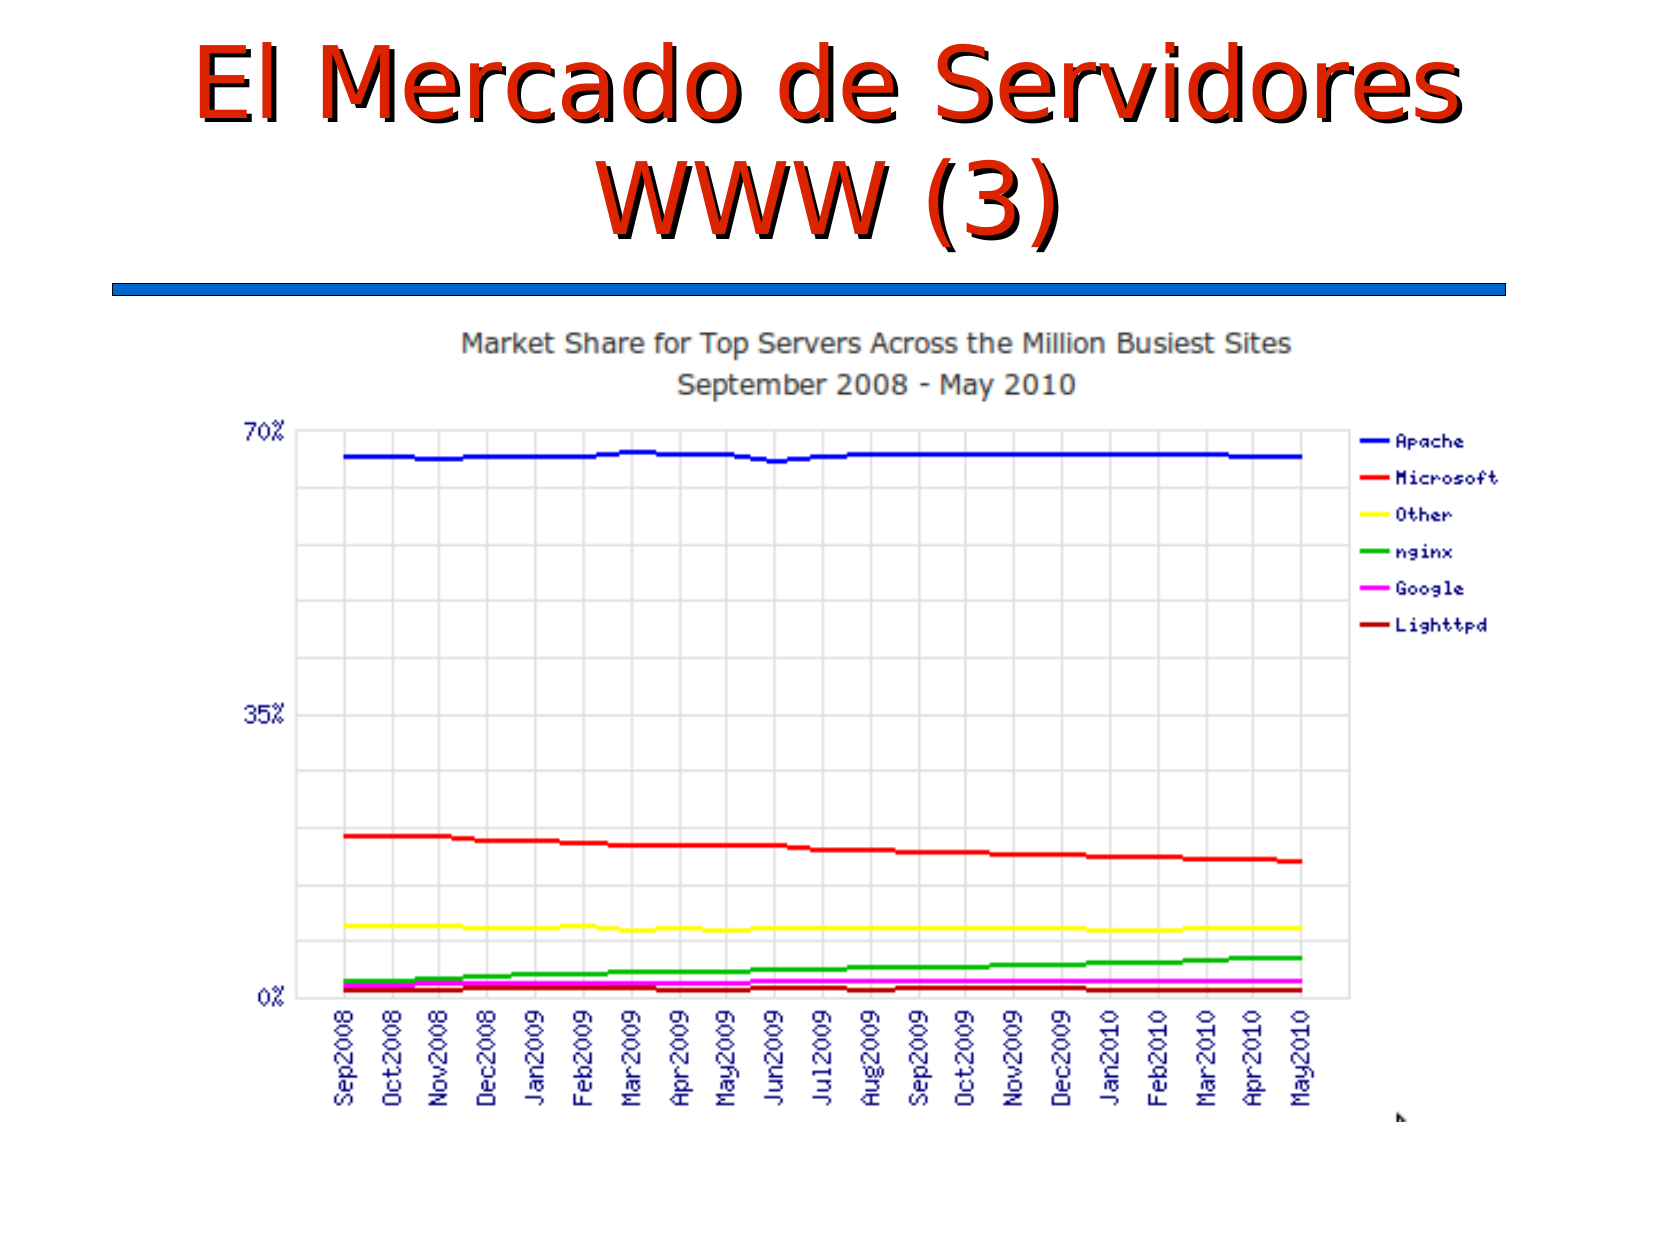

# El Mercado de Servidores WWW (3)